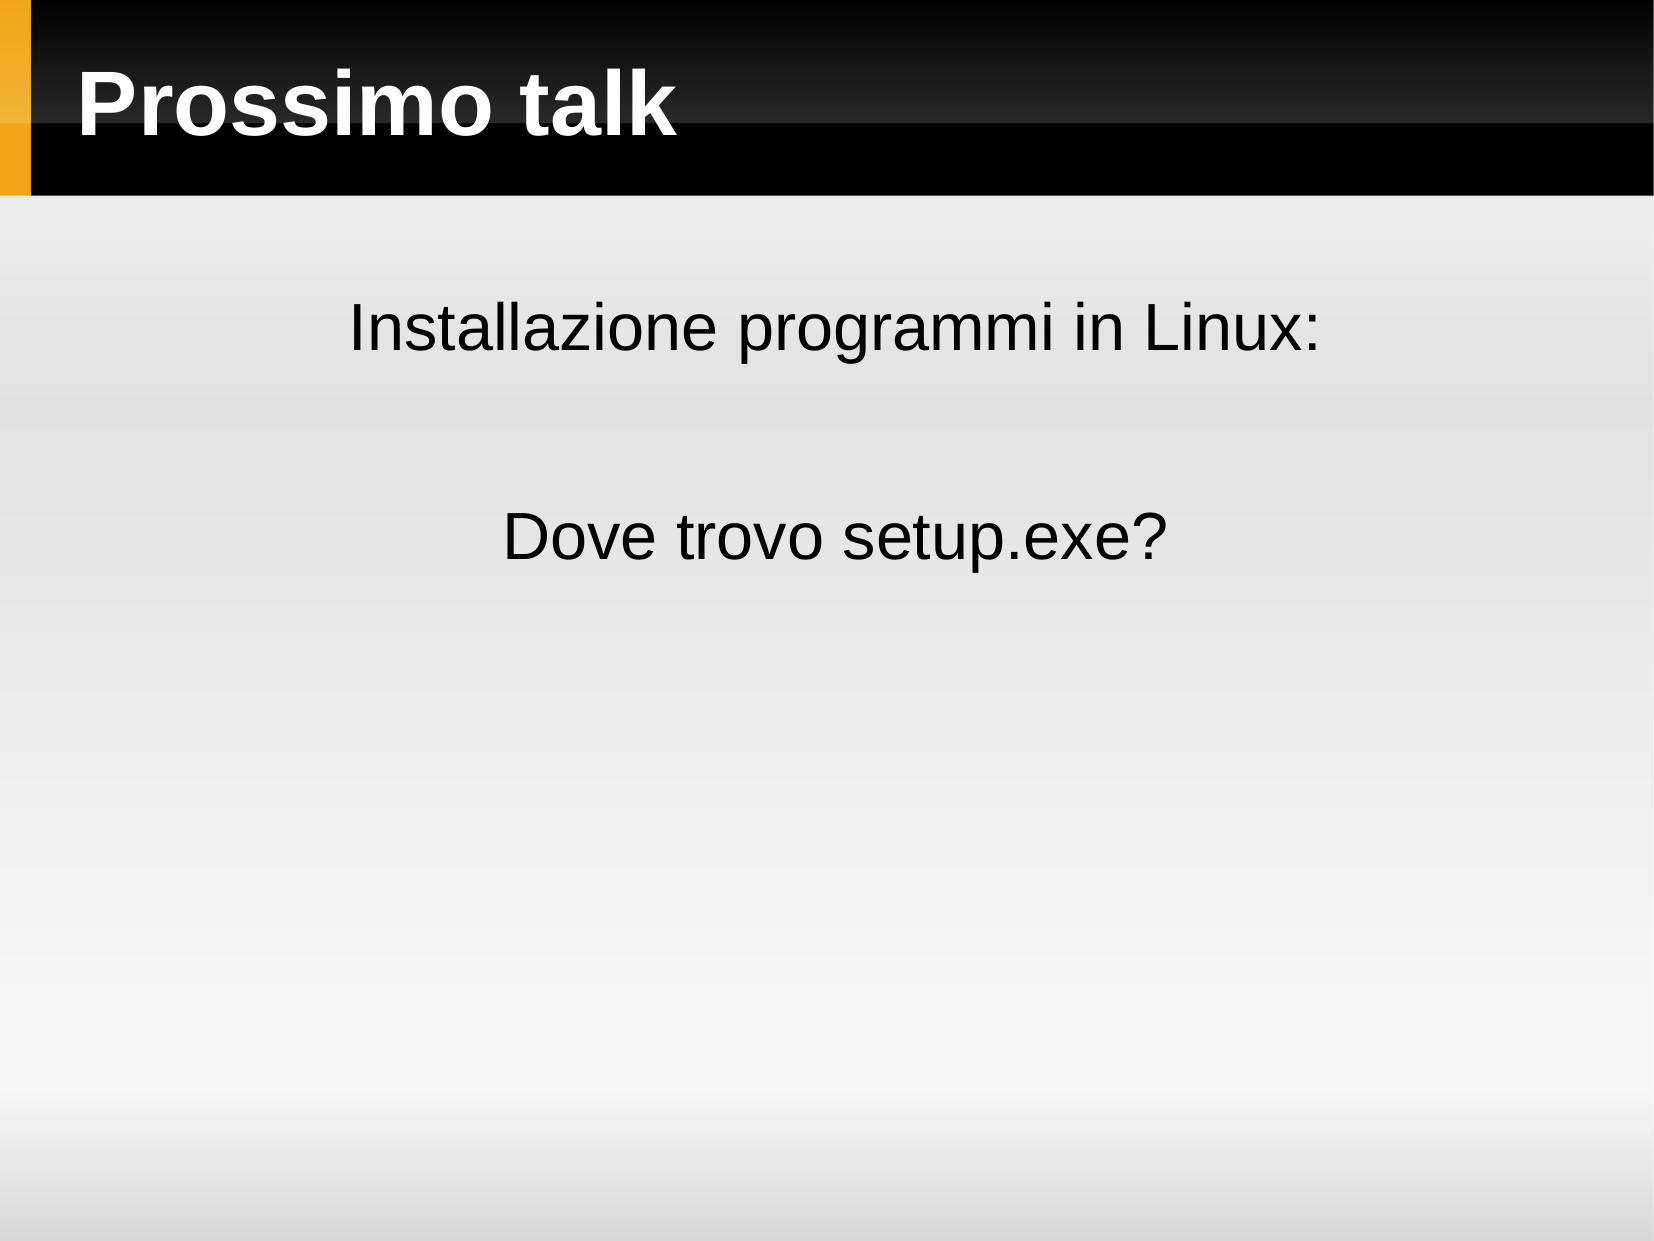

# Prossimo talk
Installazione programmi in Linux:
Dove trovo setup.exe?